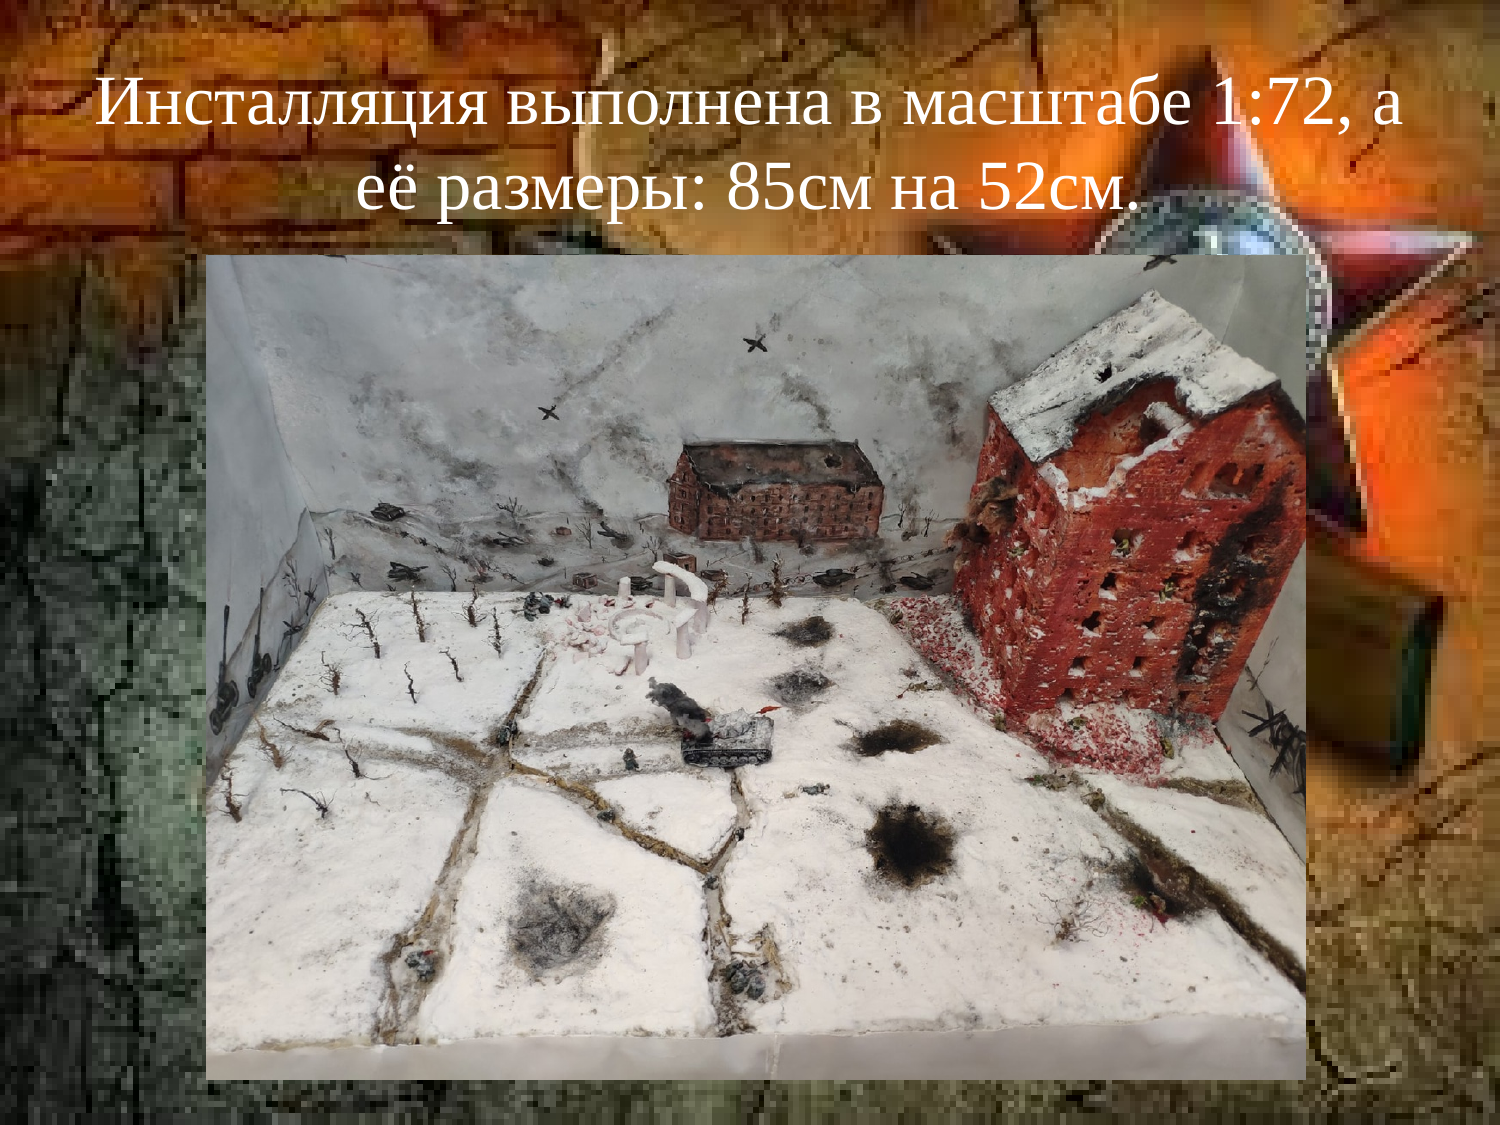

# Инсталляция выполнена в масштабе 1:72, а её размеры: 85см на 52см.